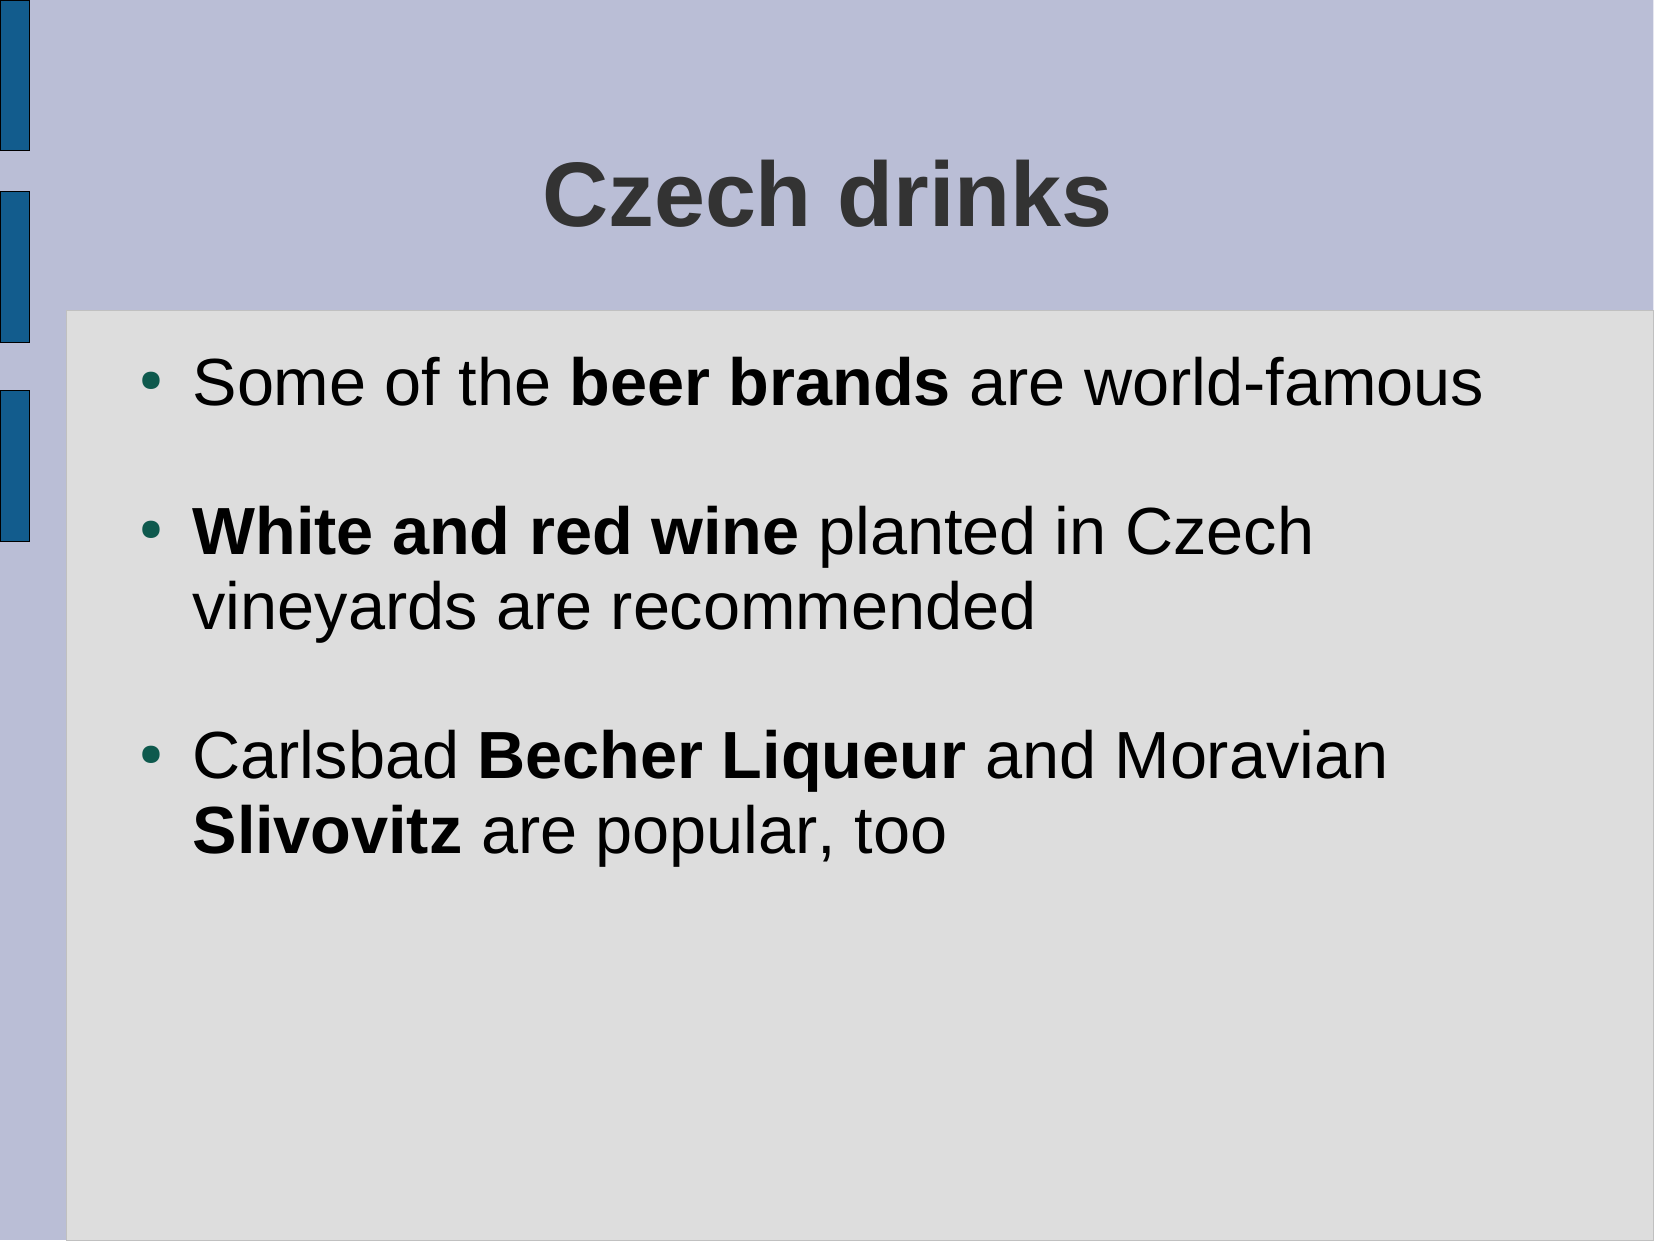

# Czech drinks
Some of the beer brands are world-famous
White and red wine planted in Czech vineyards are recommended
Carlsbad Becher Liqueur and Moravian Slivovitz are popular, too